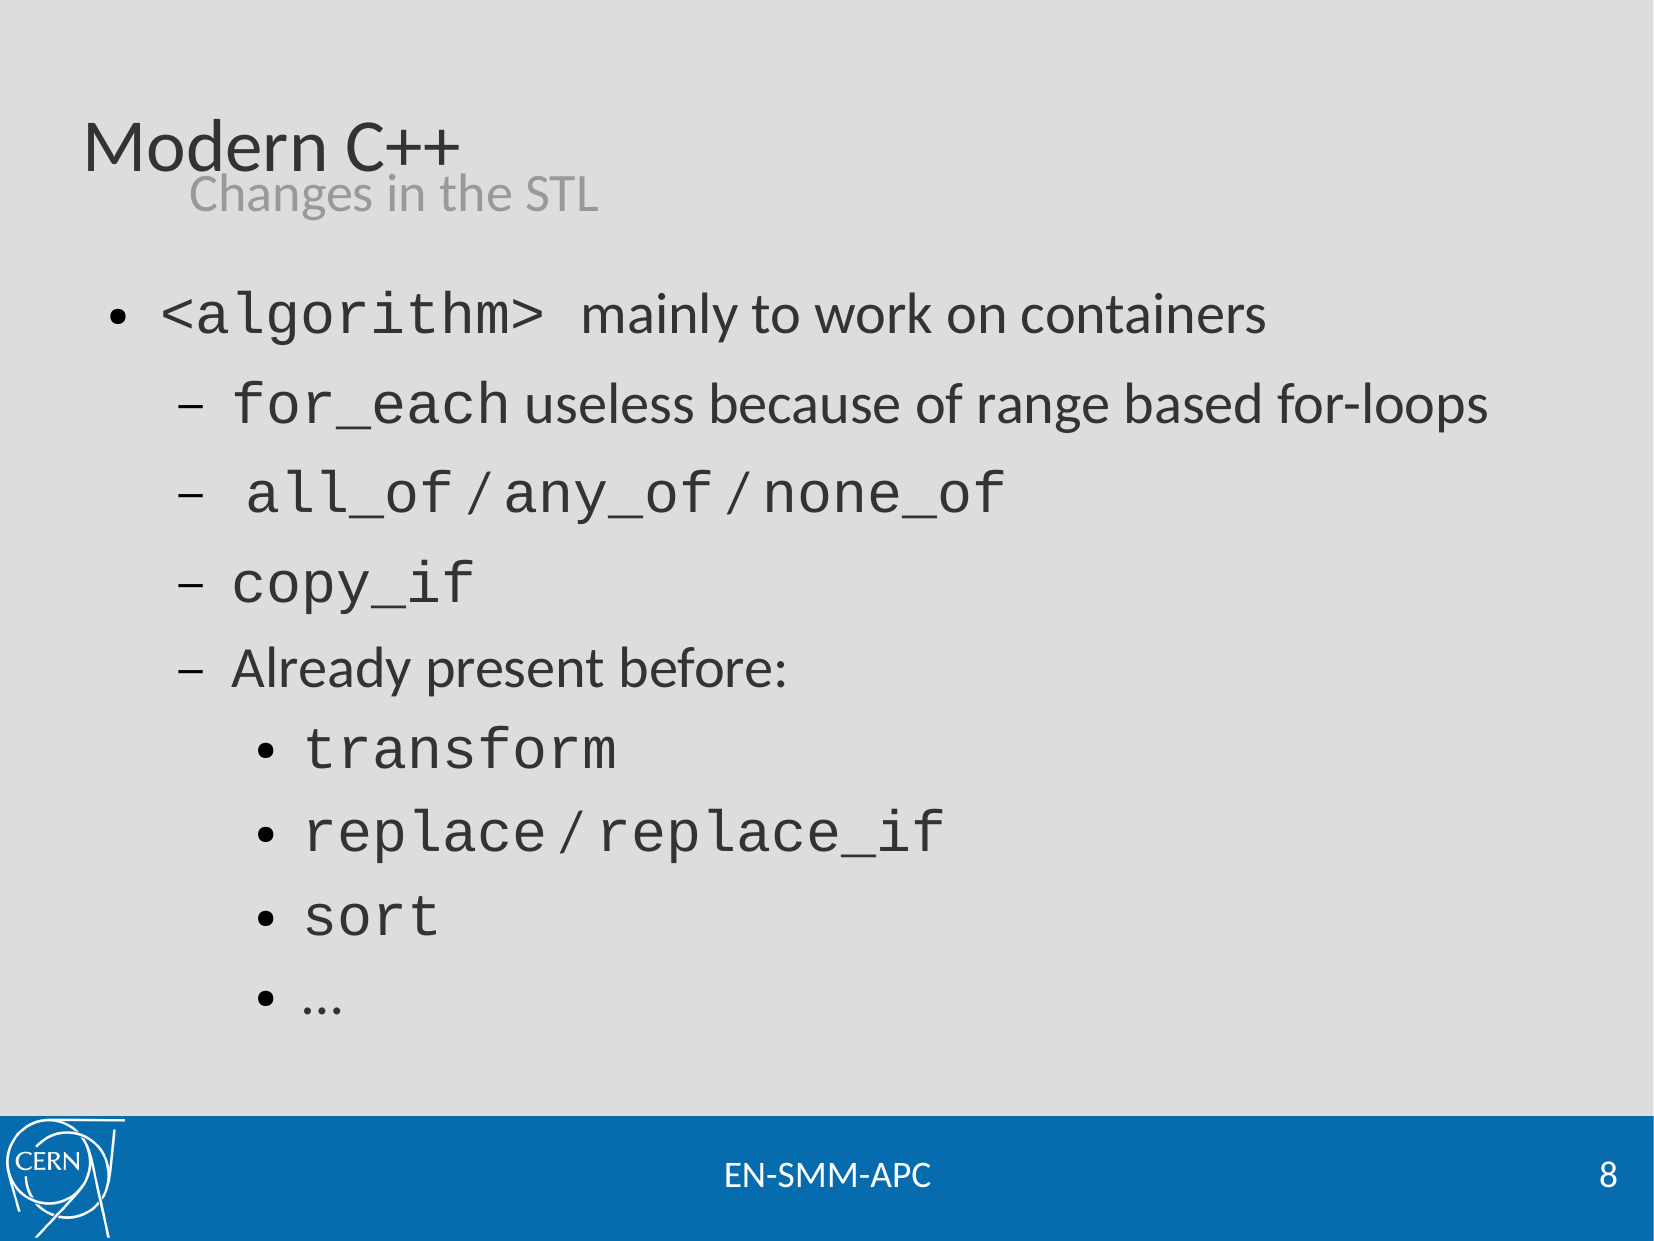

# Modern C++
Changes in the STL
<algorithm> mainly to work on containers
for_each useless because of range based for-loops
 all_of / any_of / none_of
copy_if
Already present before:
transform
replace / replace_if
sort
…
8